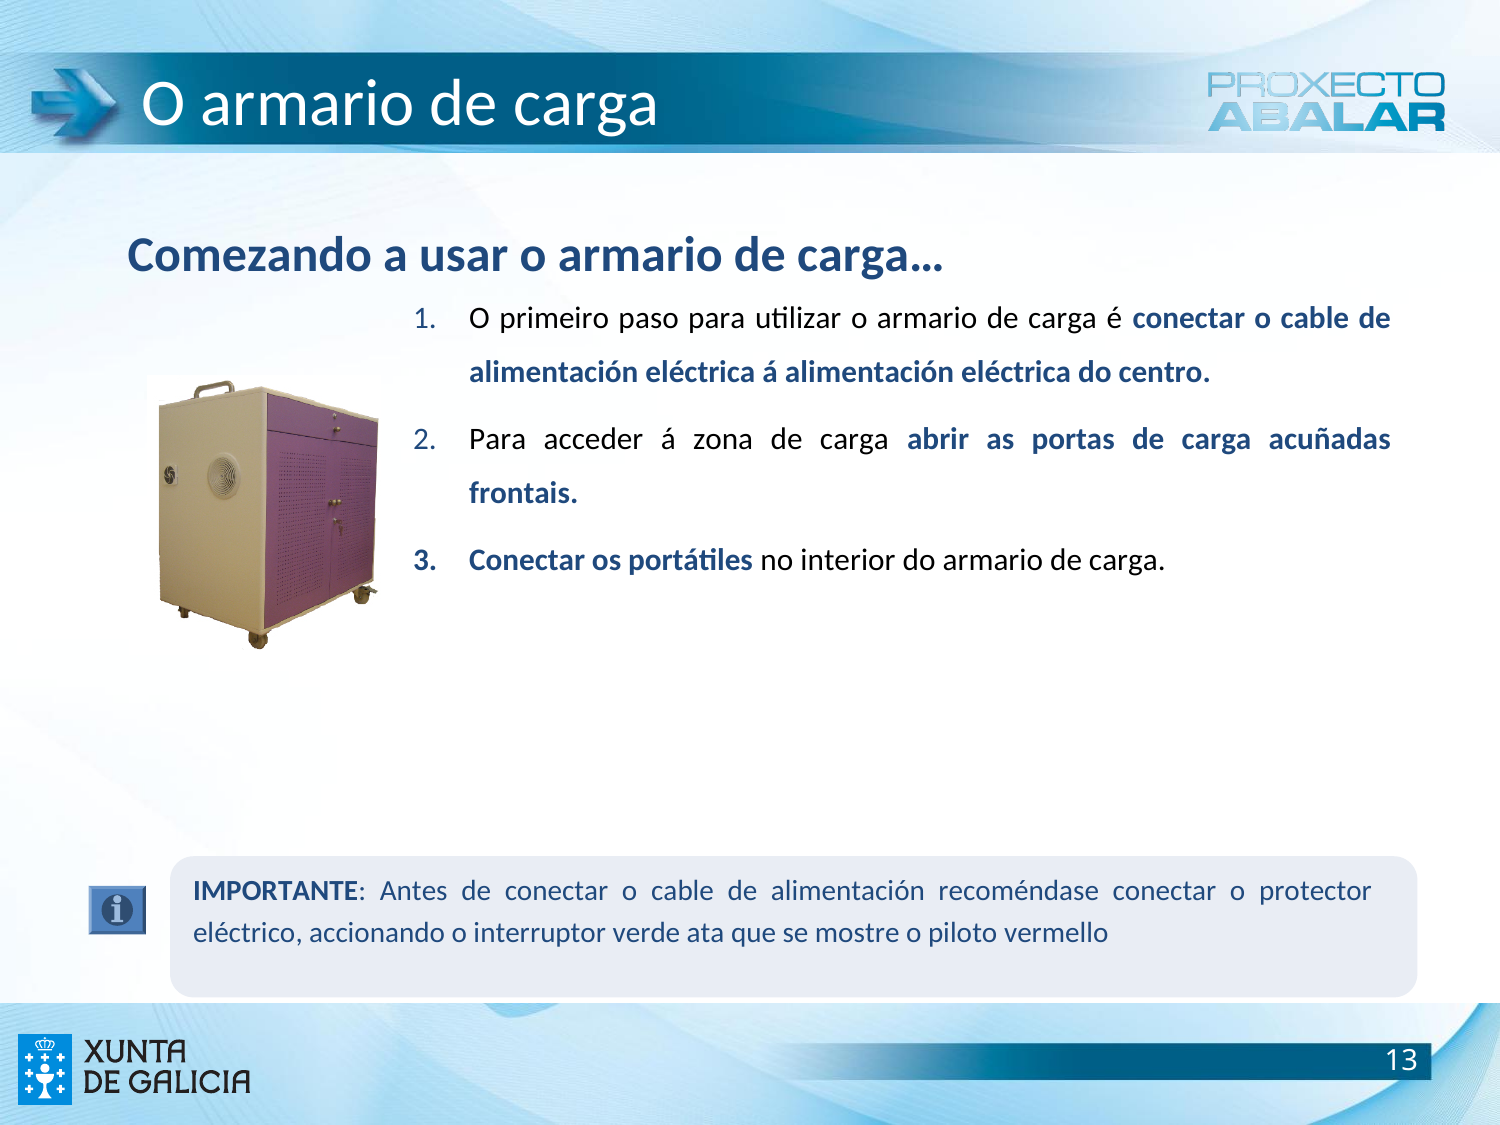

O armario de carga
Comezando a usar o armario de carga…
O primeiro paso para utilizar o armario de carga é conectar o cable de alimentación eléctrica á alimentación eléctrica do centro.
Para acceder á zona de carga abrir as portas de carga acuñadas frontais.
Conectar os portátiles no interior do armario de carga.
IMPORTANTE: Antes de conectar o cable de alimentación recoméndase conectar o protector eléctrico, accionando o interruptor verde ata que se mostre o piloto vermello